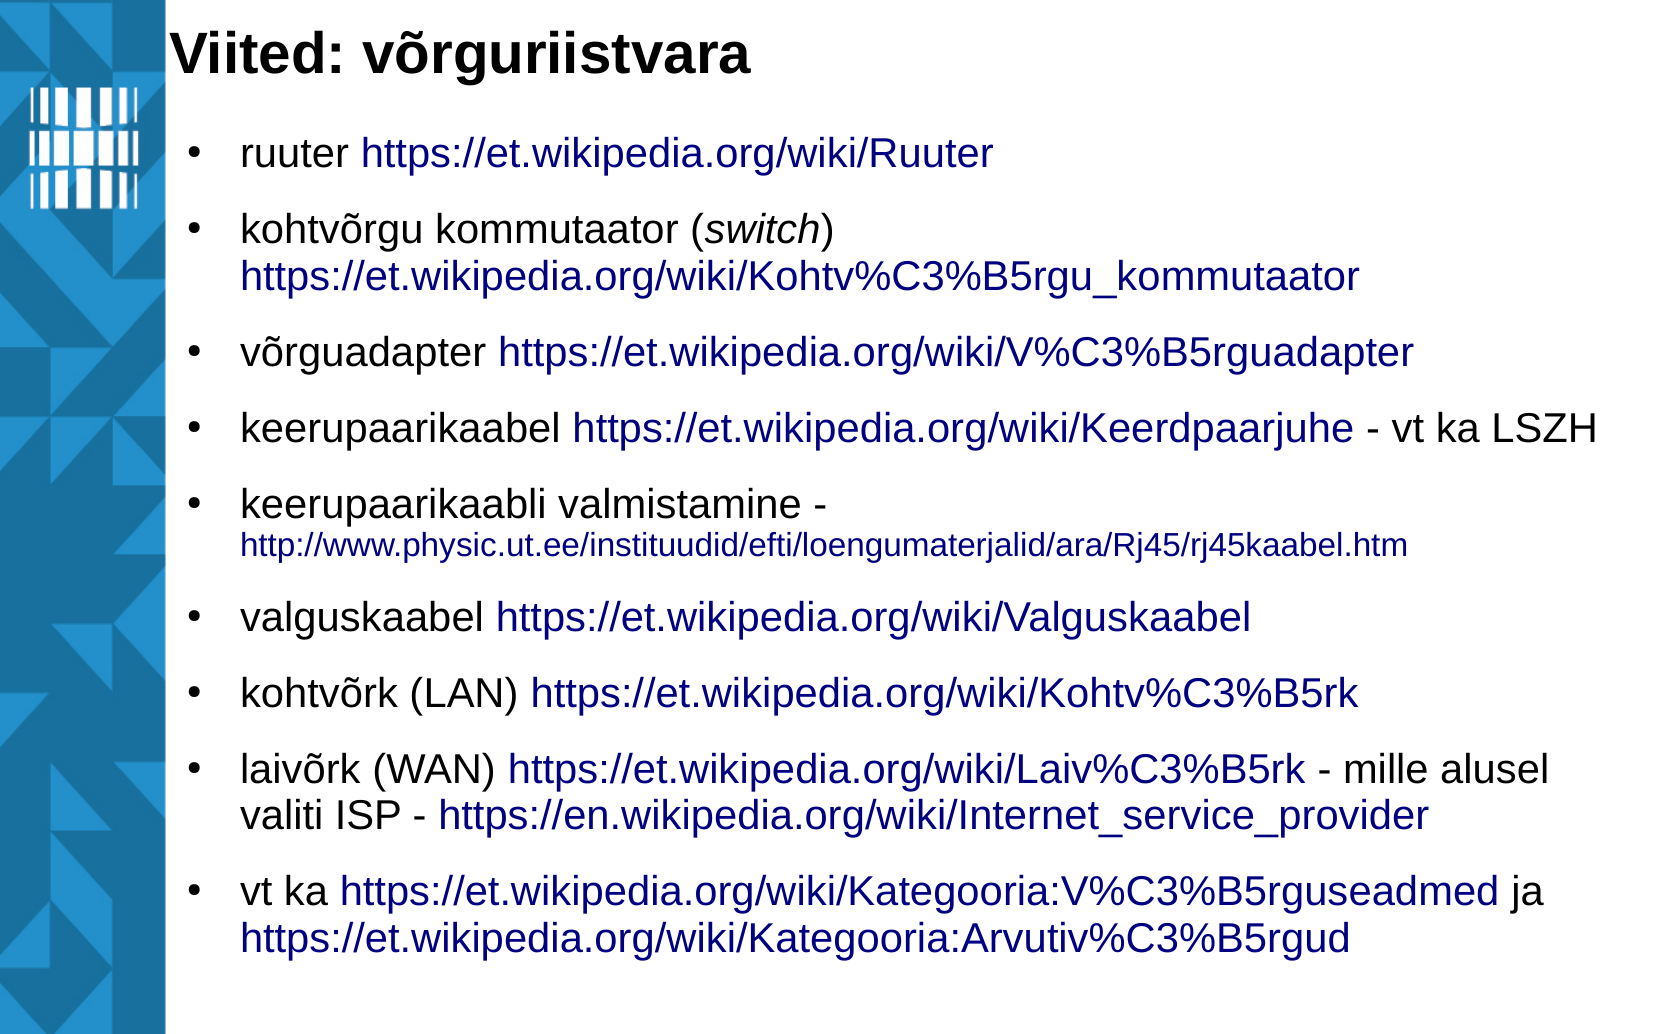

# Viited: võrguriistvara
ruuter https://et.wikipedia.org/wiki/Ruuter
kohtvõrgu kommutaator (switch) https://et.wikipedia.org/wiki/Kohtv%C3%B5rgu_kommutaator
võrguadapter https://et.wikipedia.org/wiki/V%C3%B5rguadapter
keerupaarikaabel https://et.wikipedia.org/wiki/Keerdpaarjuhe - vt ka LSZH
keerupaarikaabli valmistamine - http://www.physic.ut.ee/instituudid/efti/loengumaterjalid/ara/Rj45/rj45kaabel.htm
valguskaabel https://et.wikipedia.org/wiki/Valguskaabel
kohtvõrk (LAN) https://et.wikipedia.org/wiki/Kohtv%C3%B5rk
laivõrk (WAN) https://et.wikipedia.org/wiki/Laiv%C3%B5rk - mille alusel valiti ISP - https://en.wikipedia.org/wiki/Internet_service_provider
vt ka https://et.wikipedia.org/wiki/Kategooria:V%C3%B5rguseadmed ja https://et.wikipedia.org/wiki/Kategooria:Arvutiv%C3%B5rgud